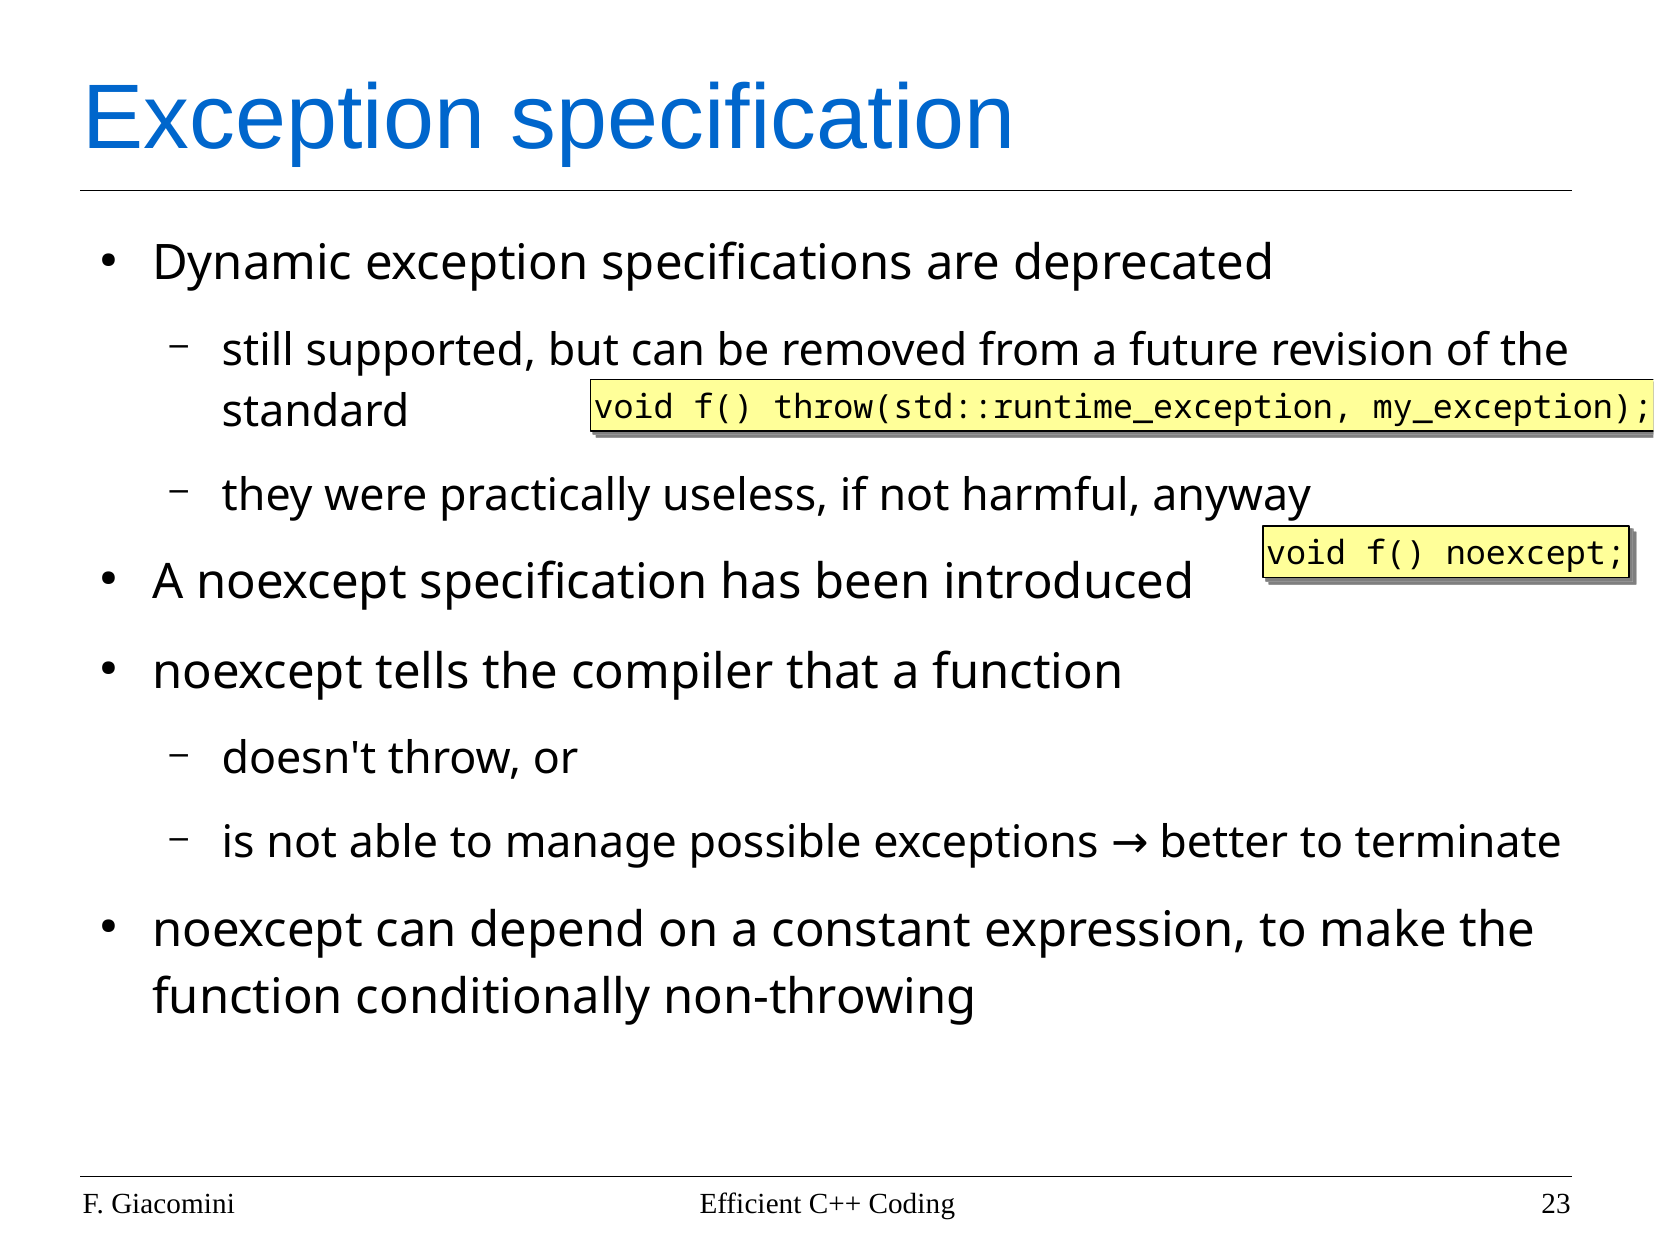

# Exception specification
Dynamic exception specifications are deprecated
still supported, but can be removed from a future revision of the standard
they were practically useless, if not harmful, anyway
A noexcept specification has been introduced
noexcept tells the compiler that a function
doesn't throw, or
is not able to manage possible exceptions → better to terminate
noexcept can depend on a constant expression, to make the function conditionally non-throwing
void f() throw(std::runtime_exception, my_exception);
void f() noexcept;
F. Giacomini
Efficient C++ Coding
23